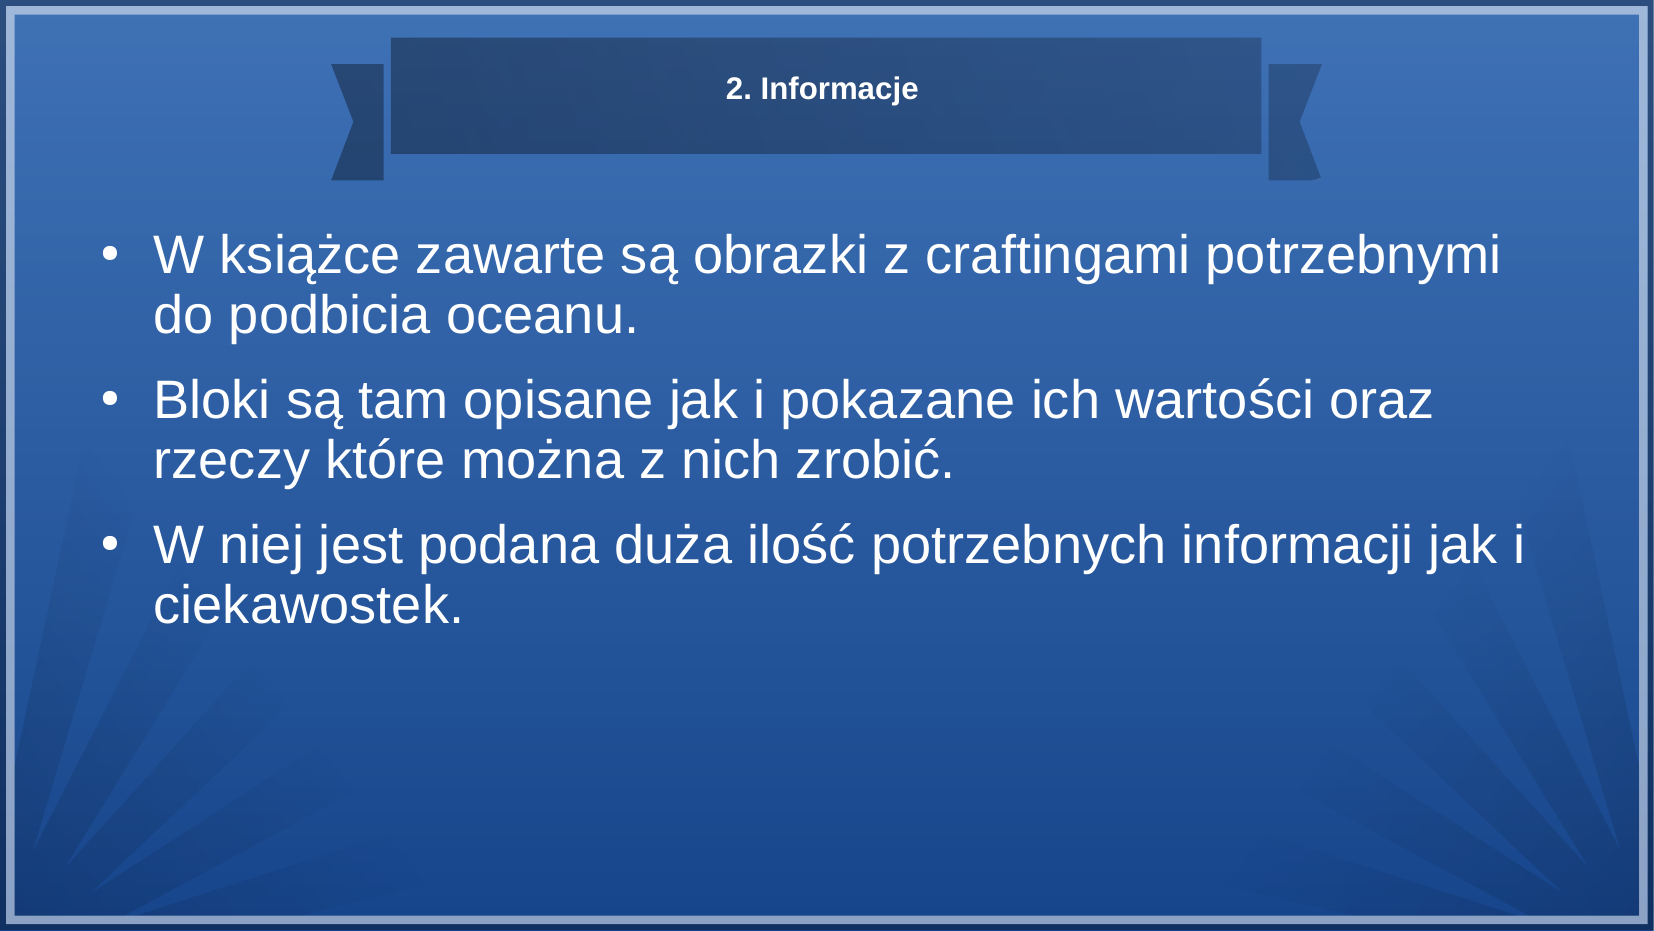

# 2. Informacje
W książce zawarte są obrazki z craftingami potrzebnymi do podbicia oceanu.
Bloki są tam opisane jak i pokazane ich wartości oraz rzeczy które można z nich zrobić.
W niej jest podana duża ilość potrzebnych informacji jak i ciekawostek.